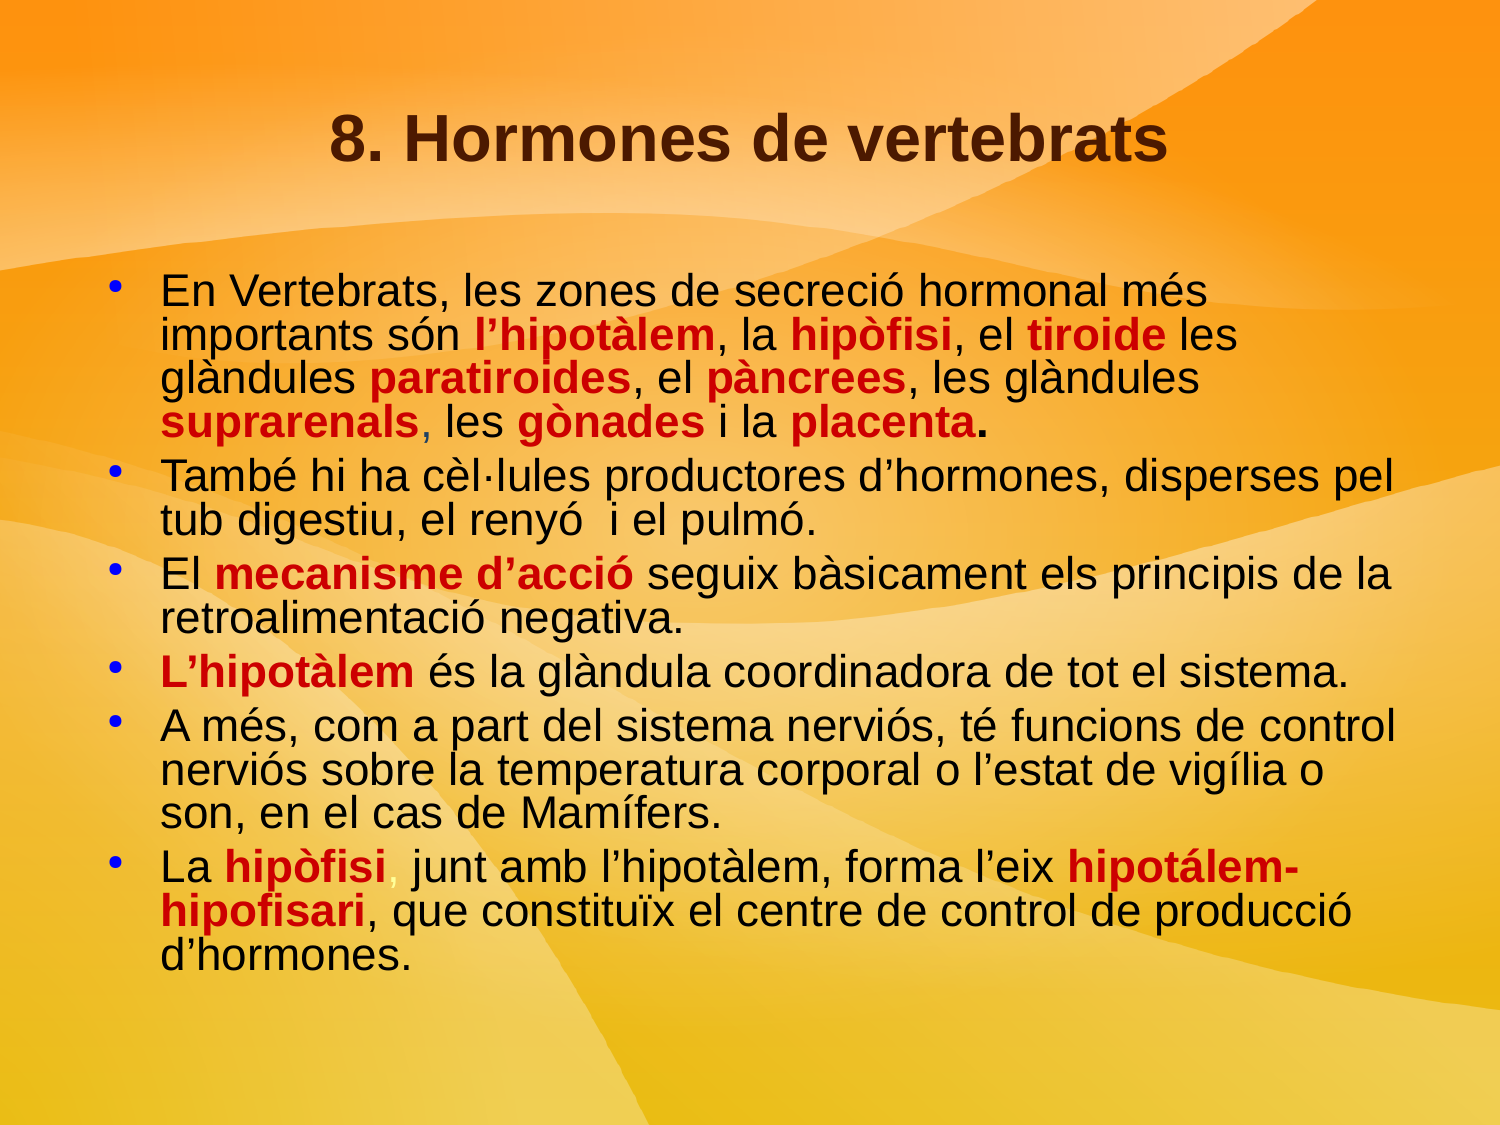

# 8. Hormones de vertebrats
En Vertebrats, les zones de secreció hormonal més importants són l’hipotàlem, la hipòfisi, el tiroide les glàndules paratiroides, el pàncrees, les glàndules suprarenals, les gònades i la placenta.
També hi ha cèl·lules productores d’hormones, disperses pel tub digestiu, el renyó i el pulmó.
El mecanisme d’acció seguix bàsicament els principis de la retroalimentació negativa.
L’hipotàlem és la glàndula coordinadora de tot el sistema.
A més, com a part del sistema nerviós, té funcions de control nerviós sobre la temperatura corporal o l’estat de vigília o son, en el cas de Mamífers.
La hipòfisi, junt amb l’hipotàlem, forma l’eix hipotálem-hipofisari, que constituïx el centre de control de producció d’hormones.